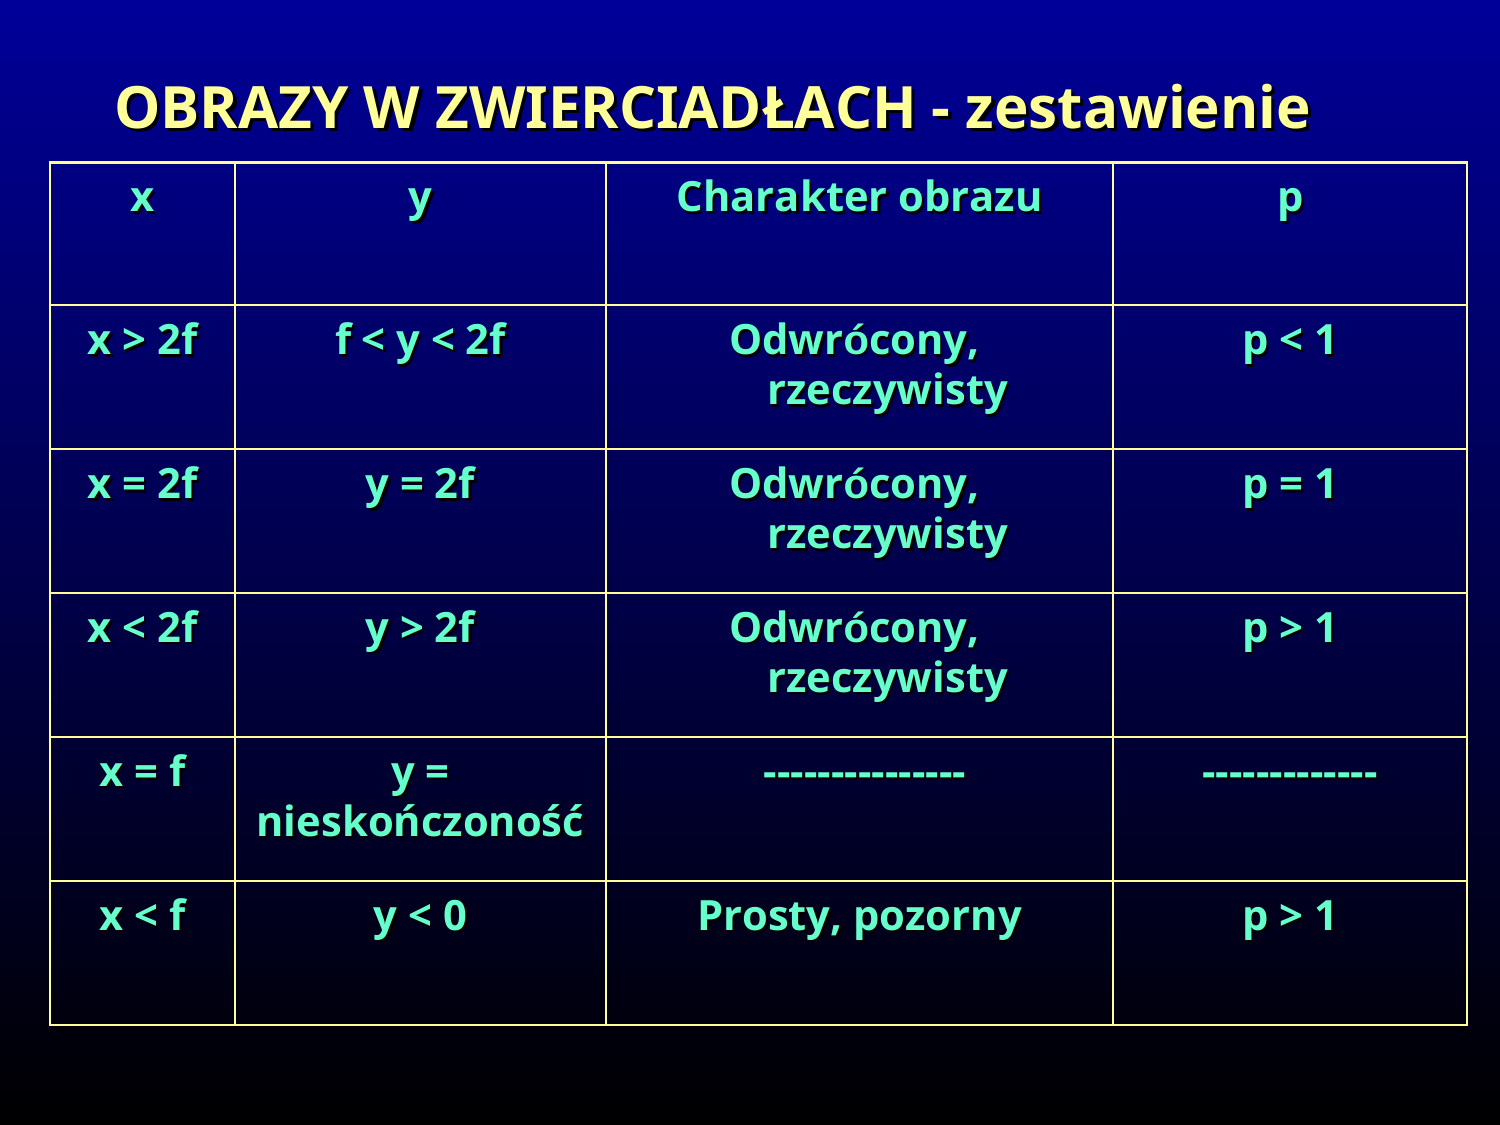

OBRAZY W ZWIERCIADŁACH - zestawienie
x
y
Charakter obrazu
p
x > 2f
f < y < 2f
Odwrócony, rzeczywisty
p < 1
x = 2f
y = 2f
Odwrócony, rzeczywisty
p = 1
x < 2f
y > 2f
Odwrócony, rzeczywisty
p > 1
x = f
y = nieskończoność
 ---------------
-------------
x < f
y < 0
Prosty, pozorny
p > 1